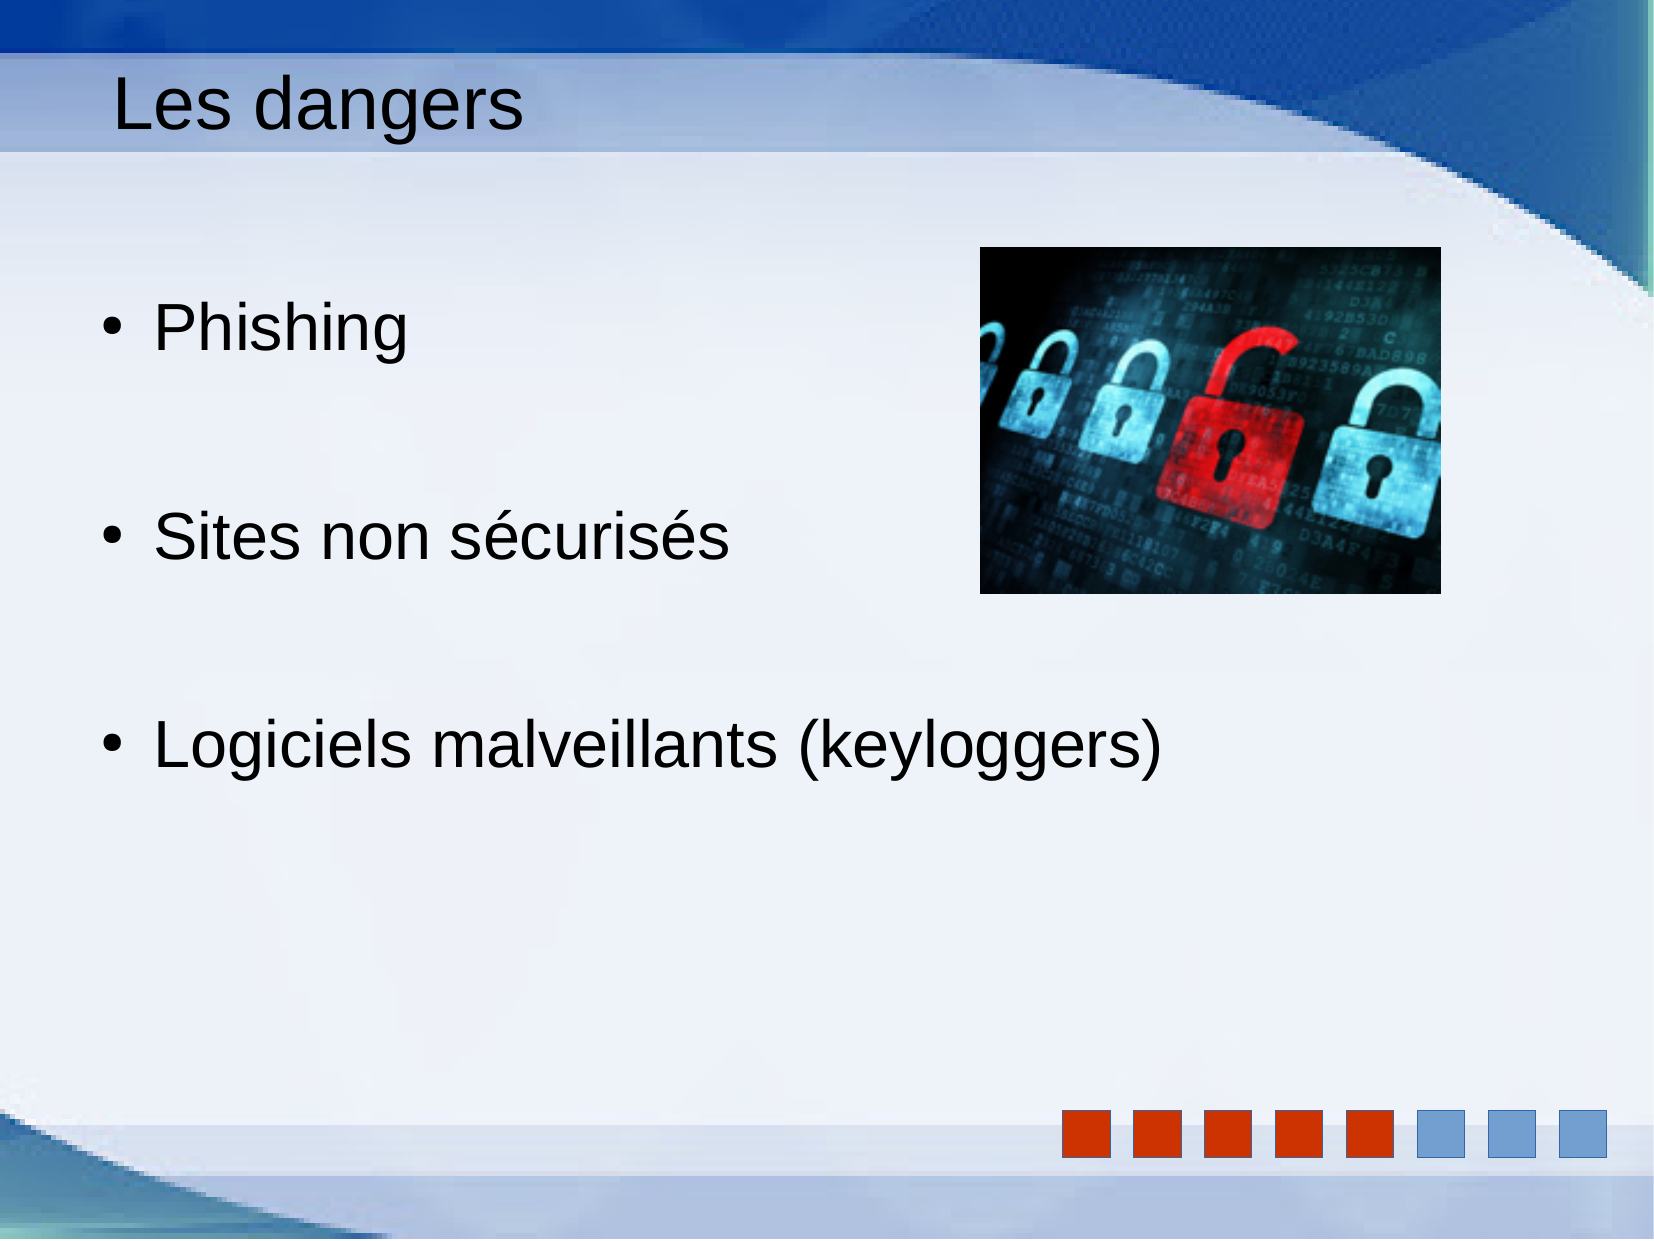

# Les dangers
Phishing
Sites non sécurisés
Logiciels malveillants (keyloggers)
Diapositive 2